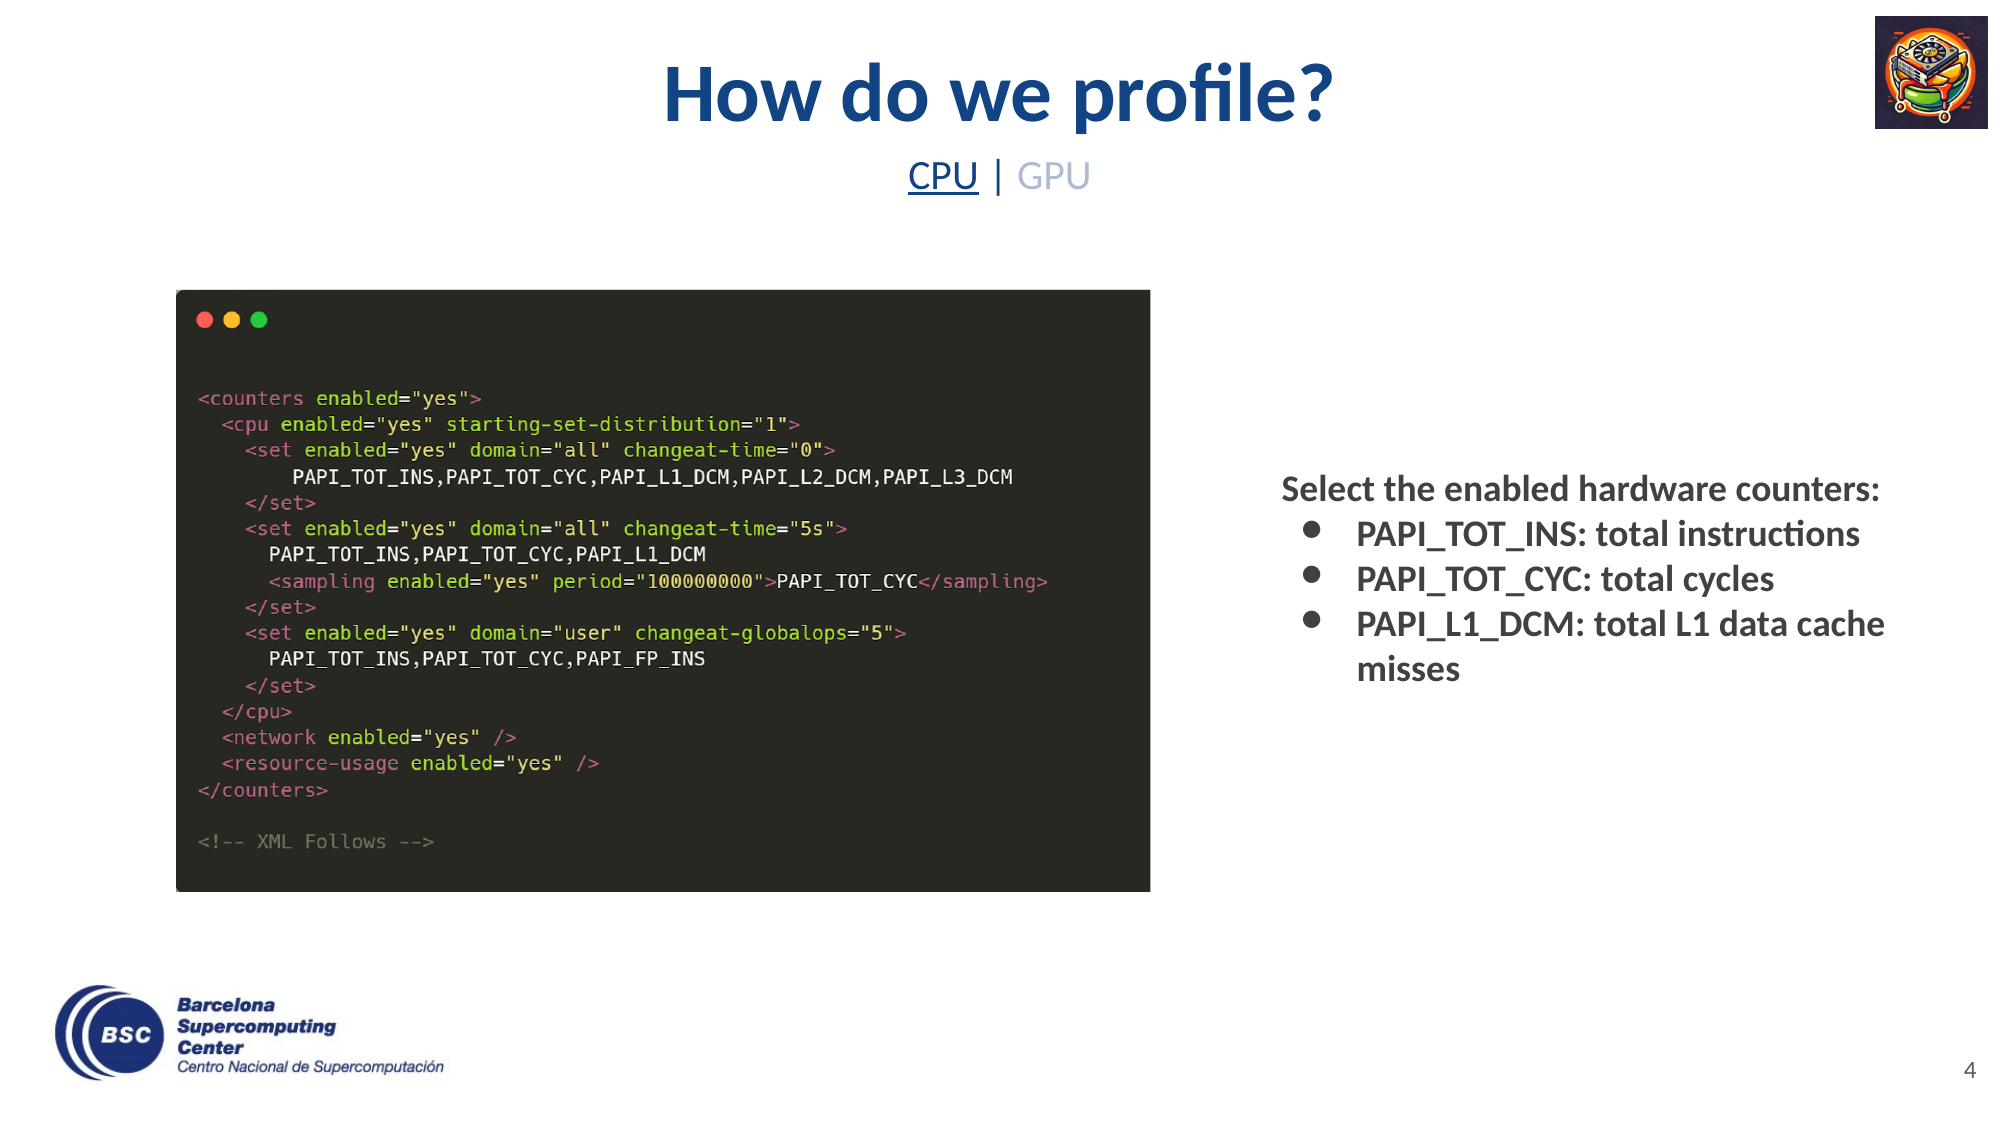

# How do we profile?
CPU | GPU
Select the enabled hardware counters:
PAPI_TOT_INS: total instructions
PAPI_TOT_CYC: total cycles
PAPI_L1_DCM: total L1 data cache misses